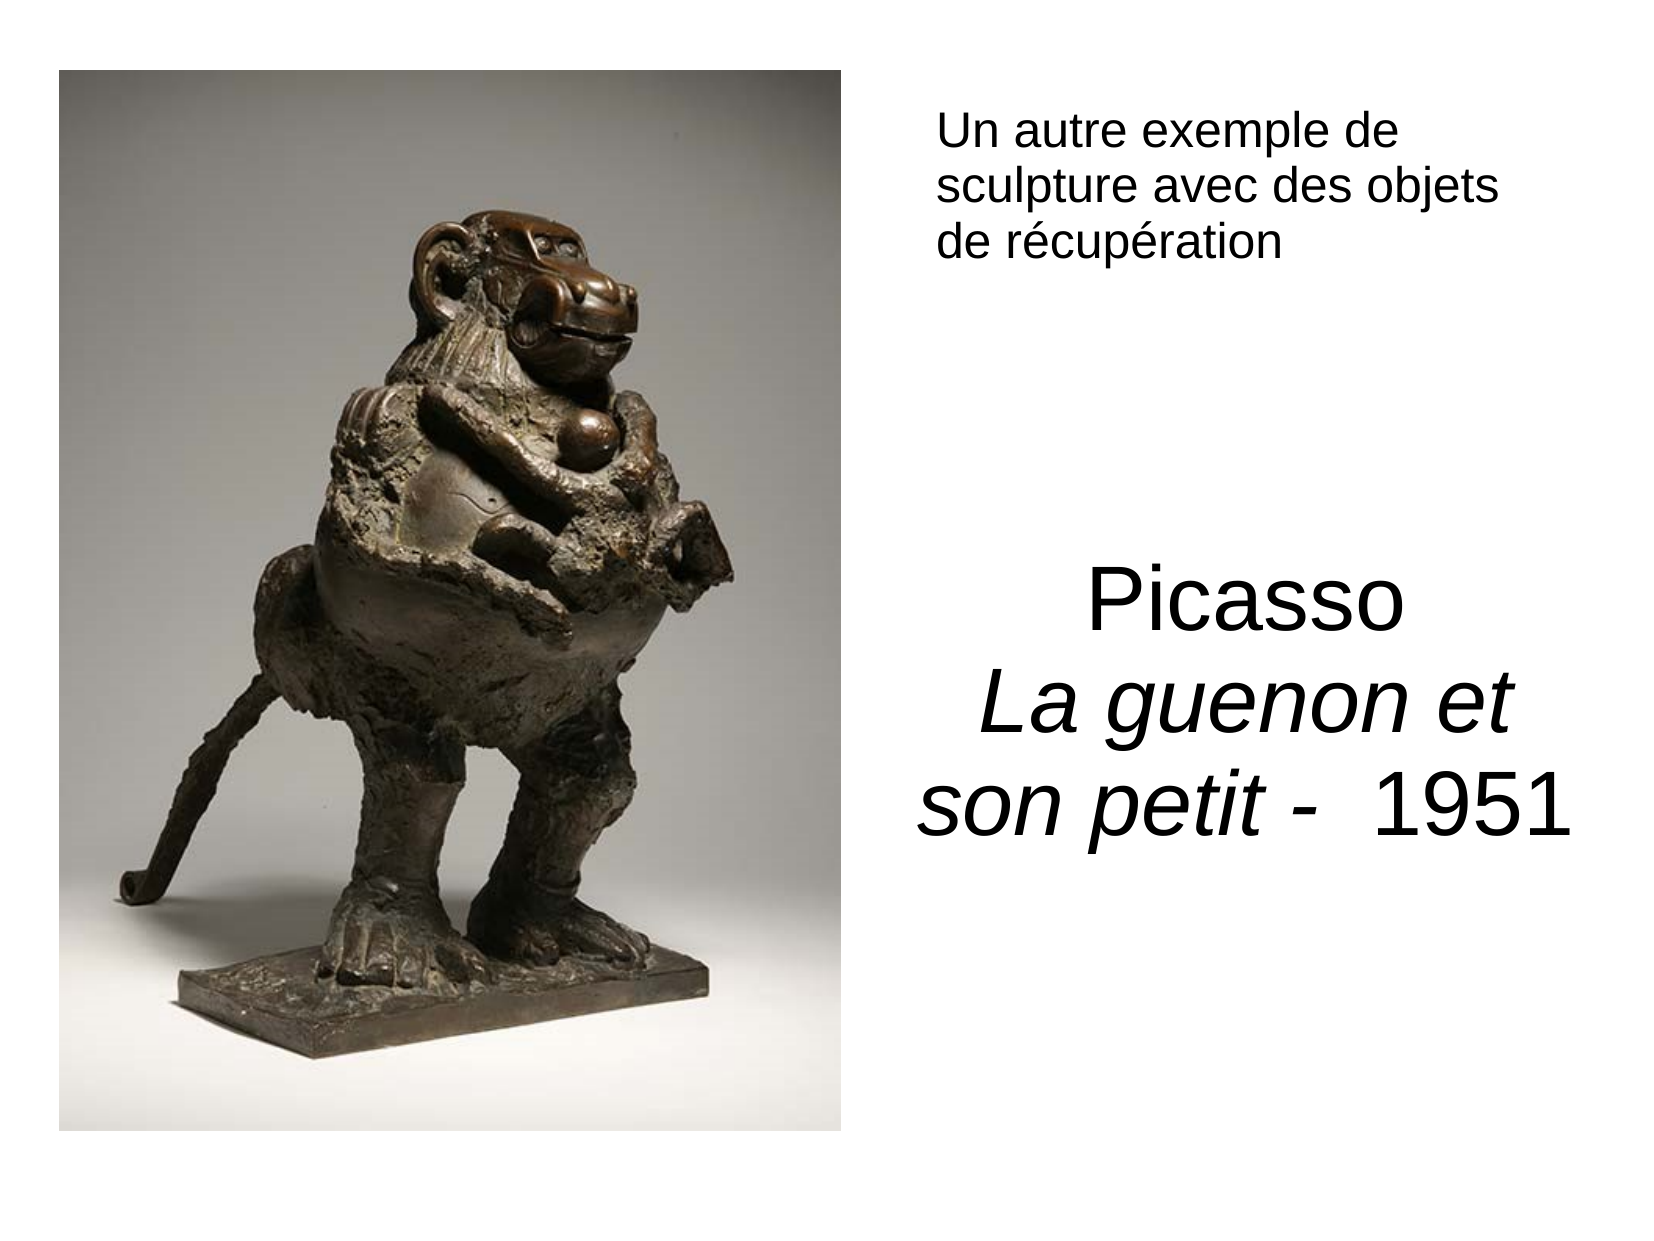

Un autre exemple de sculpture avec des objets de récupération
# Picasso La guenon et son petit - 1951